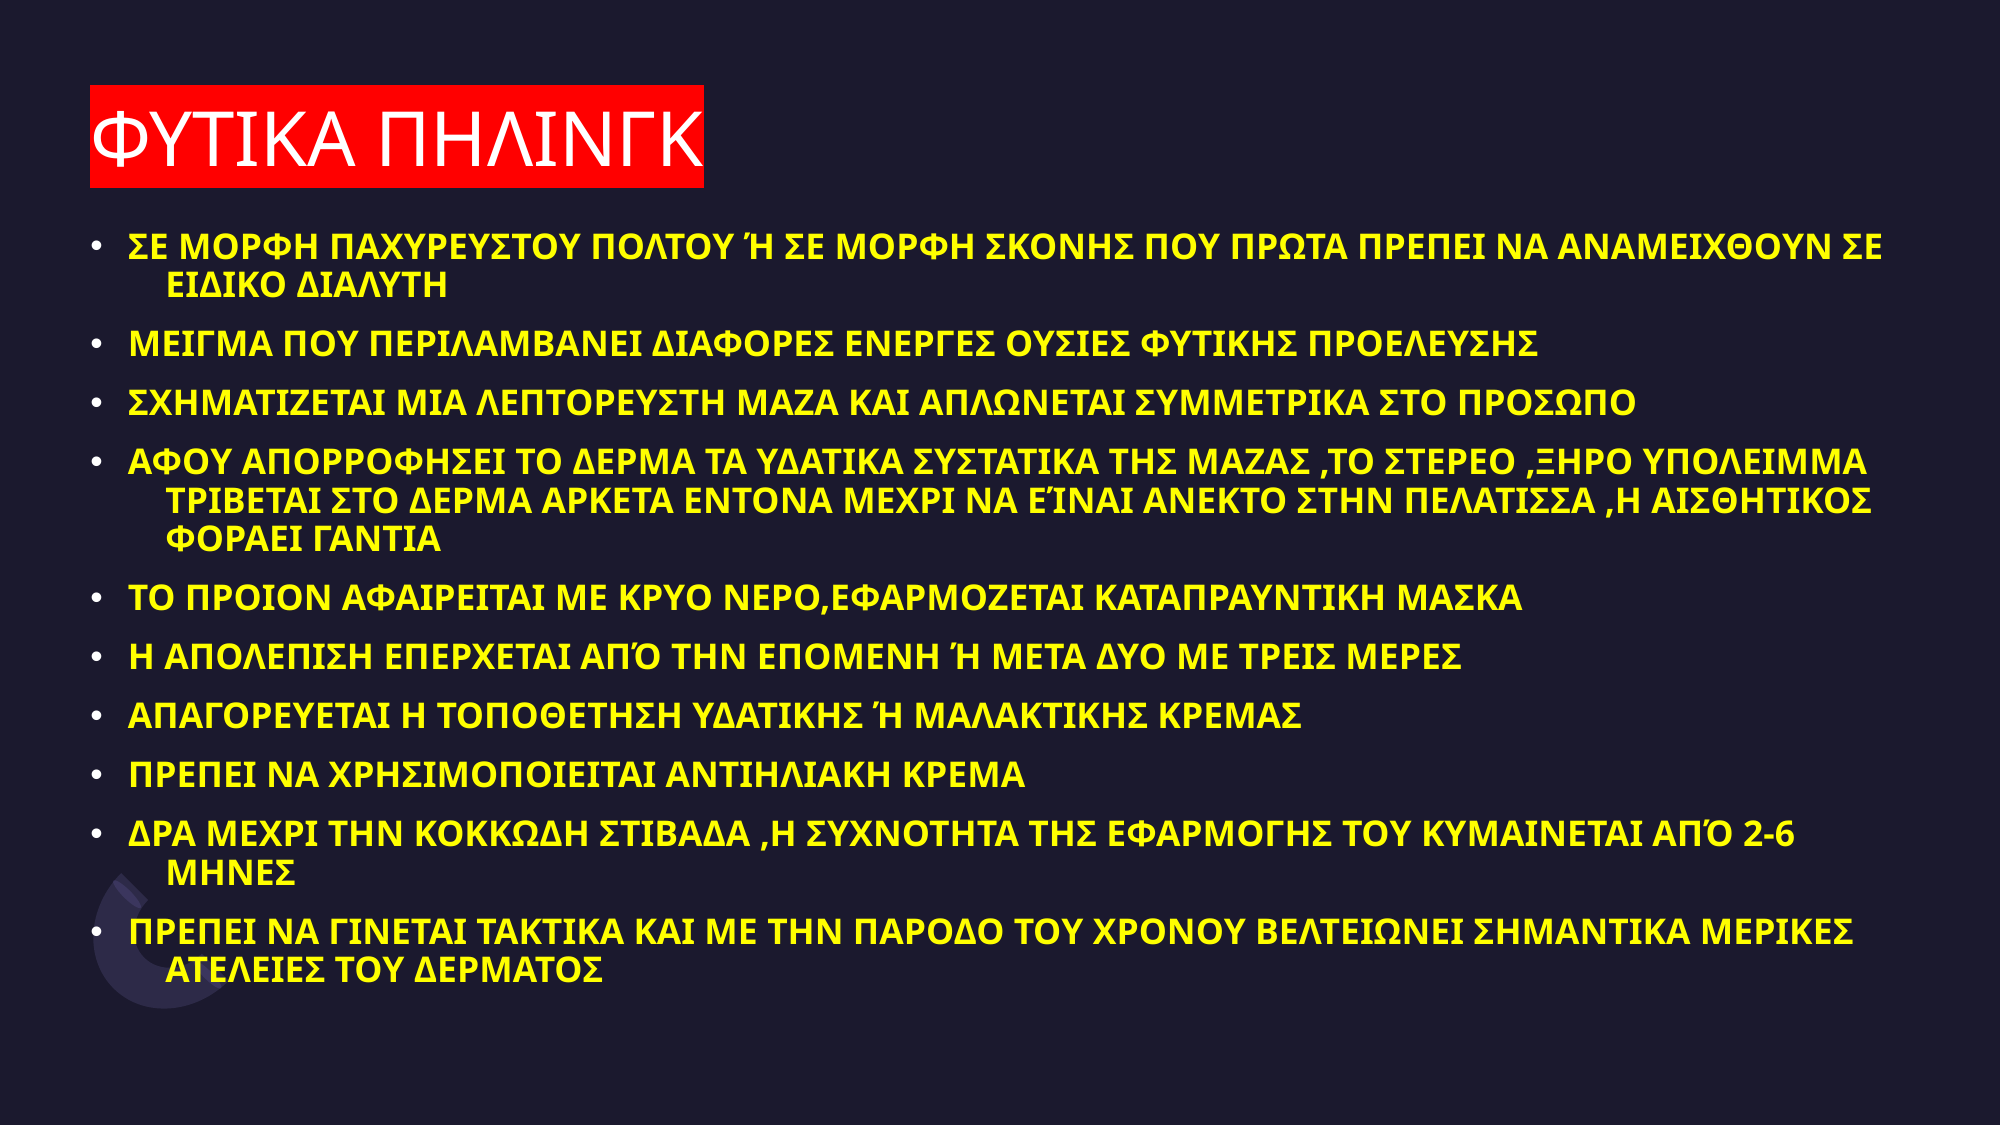

# ΦΥΤΙΚΑ ΠΗΛΙΝΓΚ
ΣΕ ΜΟΡΦΗ ΠΑΧΥΡΕΥΣΤΟΥ ΠΟΛΤΟΥ Ή ΣΕ ΜΟΡΦΗ ΣΚΟΝΗΣ ΠΟΥ ΠΡΩΤΑ ΠΡΕΠΕΙ ΝΑ ΑΝΑΜΕΙΧΘΟΥΝ ΣΕ ΕΙΔΙΚΟ ΔΙΑΛΥΤΗ
ΜΕΙΓΜΑ ΠΟΥ ΠΕΡΙΛΑΜΒΑΝΕΙ ΔΙΑΦΟΡΕΣ ΕΝΕΡΓΕΣ ΟΥΣΙΕΣ ΦΥΤΙΚΗΣ ΠΡΟΕΛΕΥΣΗΣ
ΣΧΗΜΑΤΙΖΕΤΑΙ ΜΙΑ ΛΕΠΤΟΡΕΥΣΤΗ ΜΑΖΑ ΚΑΙ ΑΠΛΩΝΕΤΑΙ ΣΥΜΜΕΤΡΙΚΑ ΣΤΟ ΠΡΟΣΩΠΟ
ΑΦΟΥ ΑΠΟΡΡΟΦΗΣΕΙ ΤΟ ΔΕΡΜΑ ΤΑ ΥΔΑΤΙΚΑ ΣΥΣΤΑΤΙΚΑ ΤΗΣ ΜΑΖΑΣ ,ΤΟ ΣΤΕΡΕΟ ,ΞΗΡΟ ΥΠΟΛΕΙΜΜΑ ΤΡΙΒΕΤΑΙ ΣΤΟ ΔΕΡΜΑ ΑΡΚΕΤΑ ΕΝΤΟΝΑ ΜΕΧΡΙ ΝΑ ΕΊΝΑΙ ΑΝΕΚΤΟ ΣΤΗΝ ΠΕΛΑΤΙΣΣΑ ,Η ΑΙΣΘΗΤΙΚΟΣ ΦΟΡΑΕΙ ΓΑΝΤΙΑ
ΤΟ ΠΡΟΙΟΝ ΑΦΑΙΡΕΙΤΑΙ ΜΕ ΚΡΥΟ ΝΕΡΟ,ΕΦΑΡΜΟΖΕΤΑΙ ΚΑΤΑΠΡΑΥΝΤΙΚΗ ΜΑΣΚΑ
Η ΑΠΟΛΕΠΙΣΗ ΕΠΕΡΧΕΤΑΙ ΑΠΌ ΤΗΝ ΕΠΟΜΕΝΗ Ή ΜΕΤΑ ΔΥΟ ΜΕ ΤΡΕΙΣ ΜΕΡΕΣ
ΑΠΑΓΟΡΕΥΕΤΑΙ Η ΤΟΠΟΘΕΤΗΣΗ ΥΔΑΤΙΚΗΣ Ή ΜΑΛΑΚΤΙΚΗΣ ΚΡΕΜΑΣ
ΠΡΕΠΕΙ ΝΑ ΧΡΗΣΙΜΟΠΟΙΕΙΤΑΙ ΑΝΤΙΗΛΙΑΚΗ ΚΡΕΜΑ
ΔΡΑ ΜΕΧΡΙ ΤΗΝ ΚΟΚΚΩΔΗ ΣΤΙΒΑΔΑ ,Η ΣΥΧΝΟΤΗΤΑ ΤΗΣ ΕΦΑΡΜΟΓΗΣ ΤΟΥ ΚΥΜΑΙΝΕΤΑΙ ΑΠΌ 2-6 ΜΗΝΕΣ
ΠΡΕΠΕΙ ΝΑ ΓΙΝΕΤΑΙ ΤΑΚΤΙΚΑ ΚΑΙ ΜΕ ΤΗΝ ΠΑΡΟΔΟ ΤΟΥ ΧΡΟΝΟΥ ΒΕΛΤΕΙΩΝΕΙ ΣΗΜΑΝΤΙΚΑ ΜΕΡΙΚΕΣ ΑΤΕΛΕΙΕΣ ΤΟΥ ΔΕΡΜΑΤΟΣ